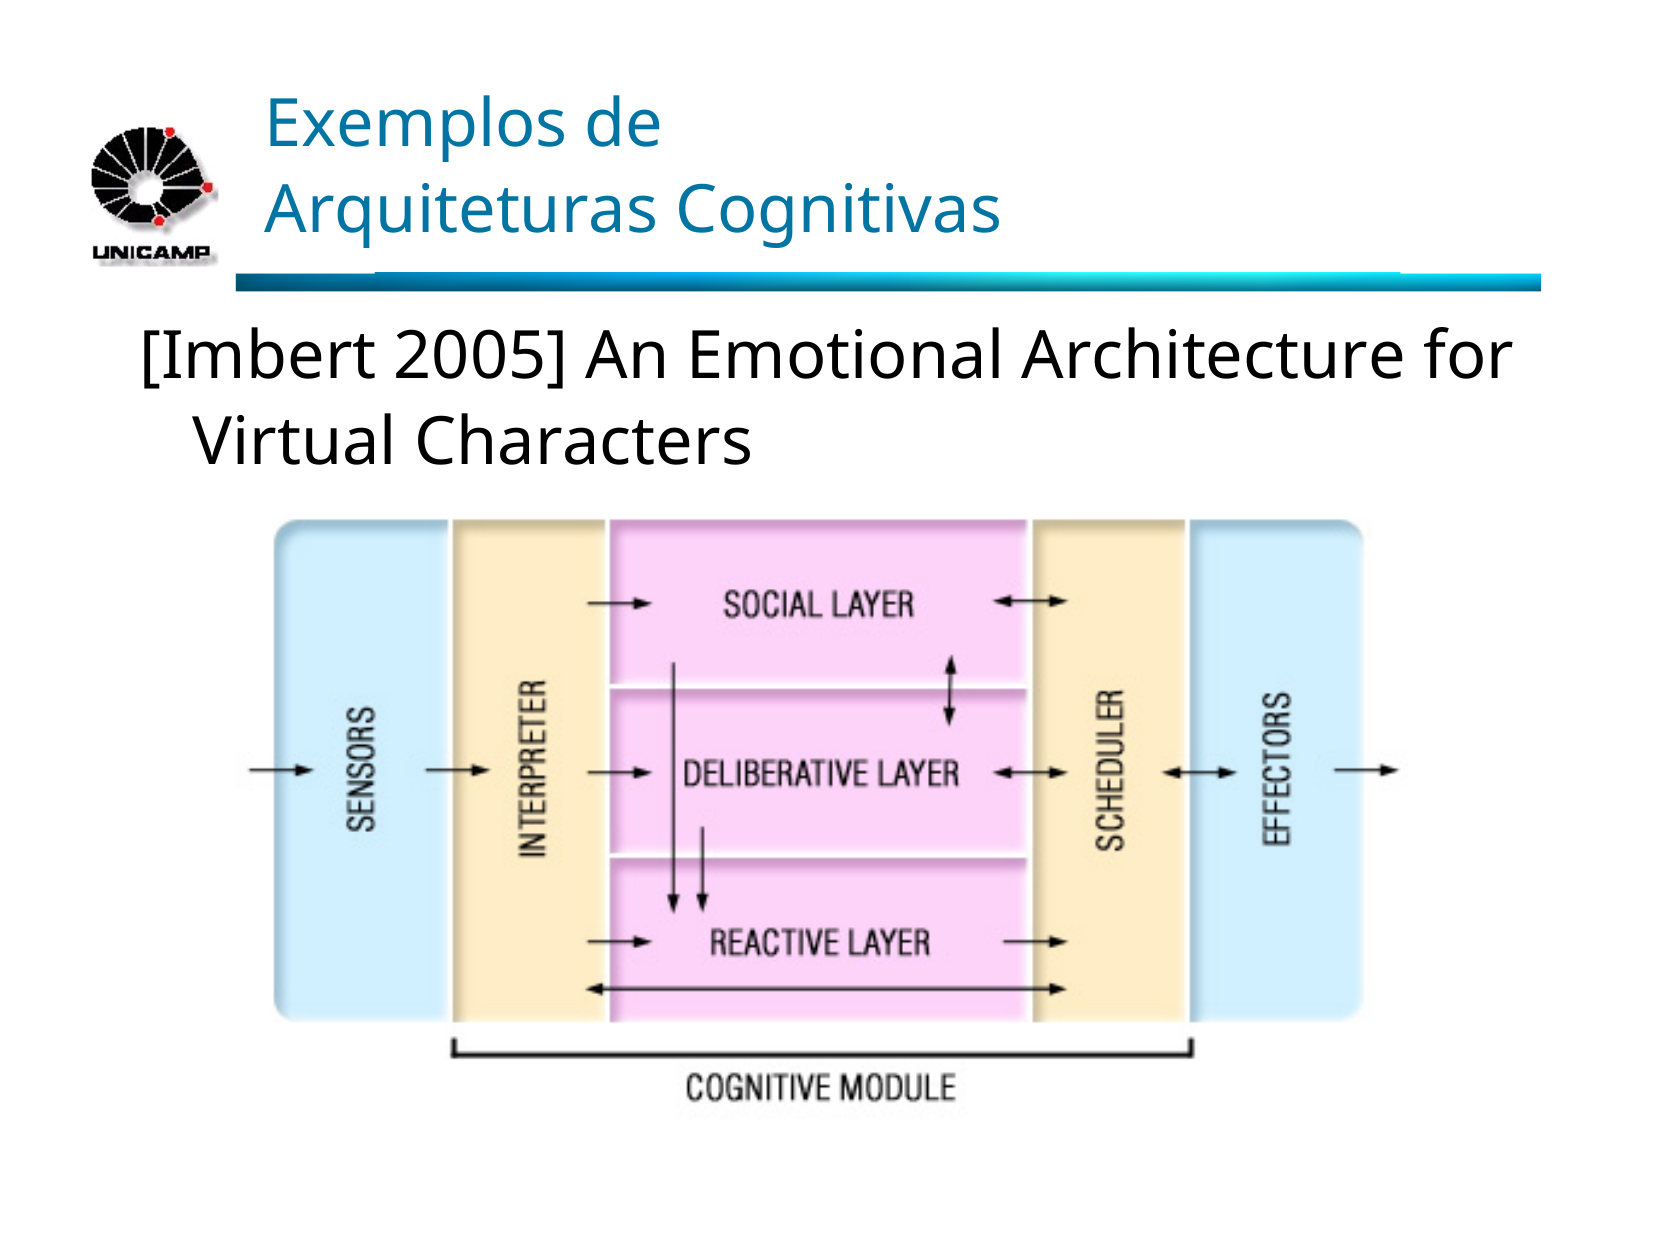

# Exemplos de Arquiteturas Cognitivas
[Imbert 2005] An Emotional Architecture for Virtual Characters